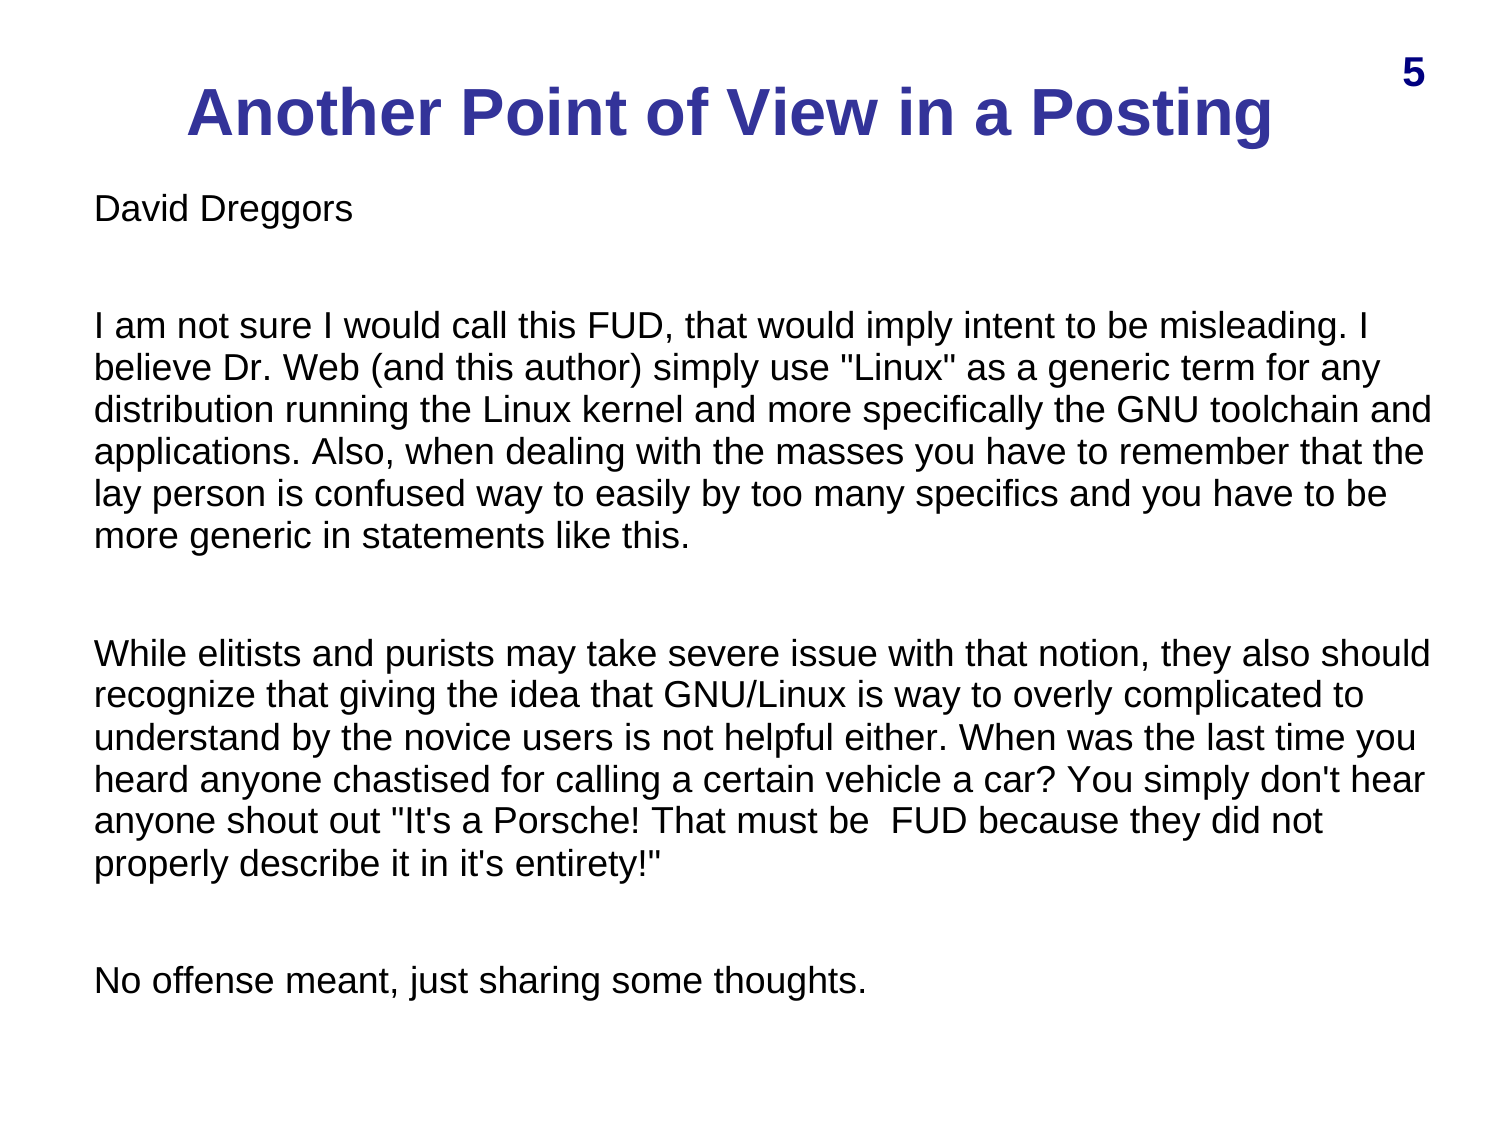

5
# Another Point of View in a Posting
David Dreggors
I am not sure I would call this FUD, that would imply intent to be misleading. I believe Dr. Web (and this author) simply use "Linux" as a generic term for any distribution running the Linux kernel and more specifically the GNU toolchain and applications. Also, when dealing with the masses you have to remember that the lay person is confused way to easily by too many specifics and you have to be more generic in statements like this.
While elitists and purists may take severe issue with that notion, they also should recognize that giving the idea that GNU/Linux is way to overly complicated to understand by the novice users is not helpful either. When was the last time you heard anyone chastised for calling a certain vehicle a car? You simply don't hear anyone shout out "It's a Porsche! That must be FUD because they did not properly describe it in it's entirety!"
No offense meant, just sharing some thoughts.